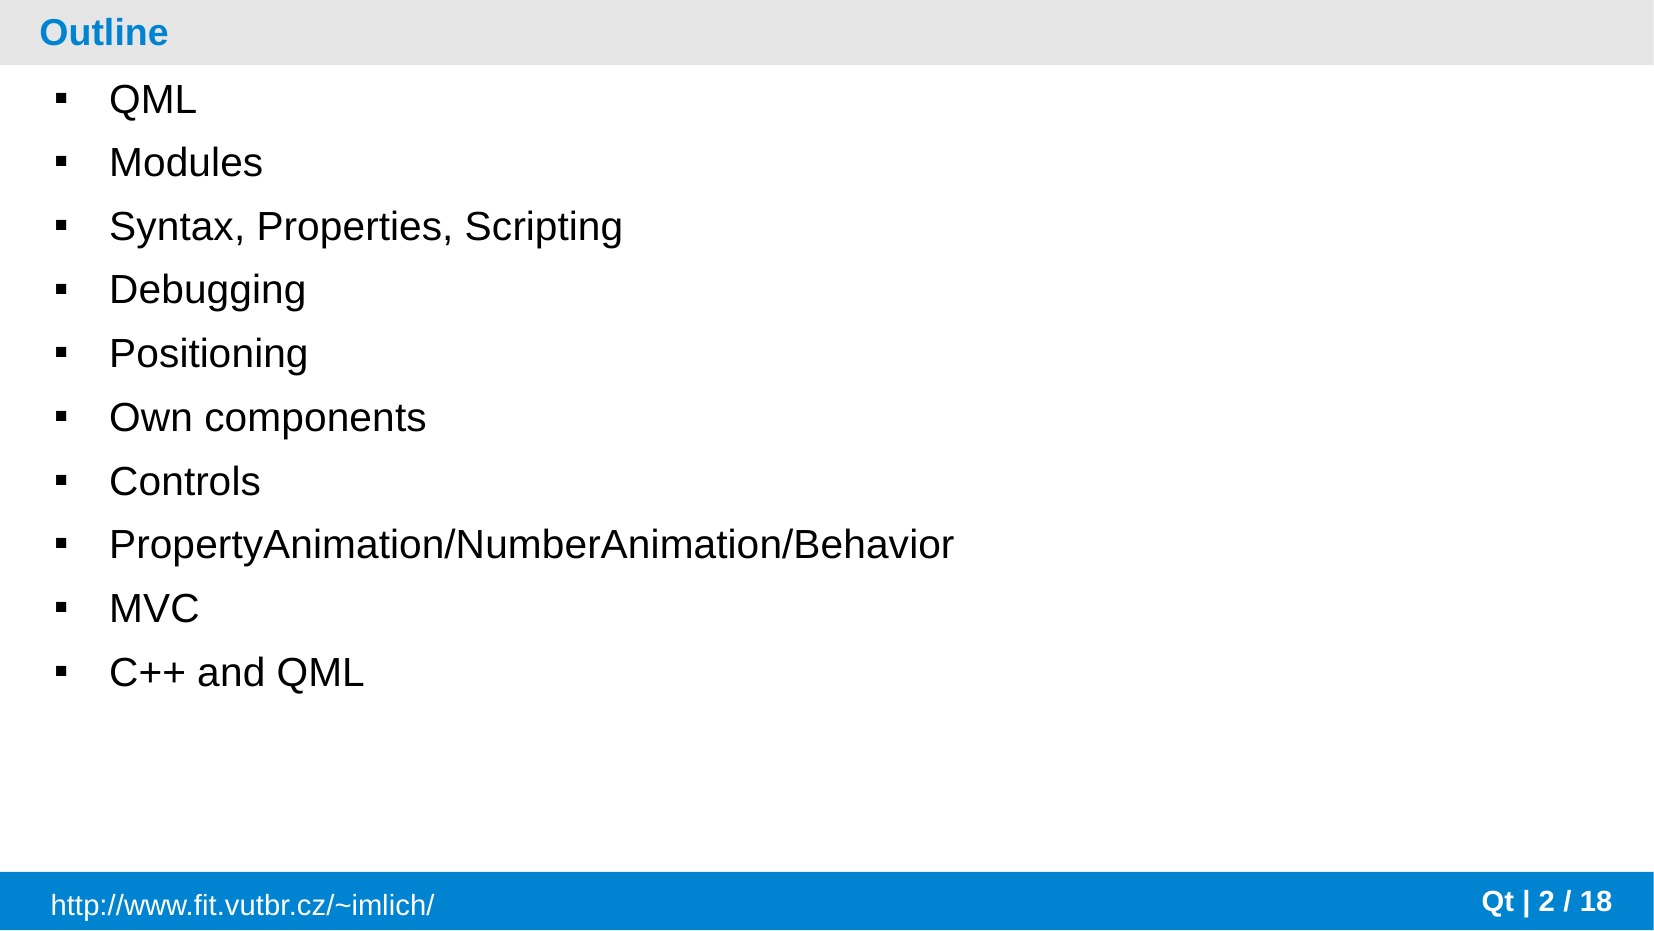

# Outline
QML
Modules
Syntax, Properties, Scripting
Debugging
Positioning
Own components
Controls
PropertyAnimation/NumberAnimation/Behavior
MVC
C++ and QML